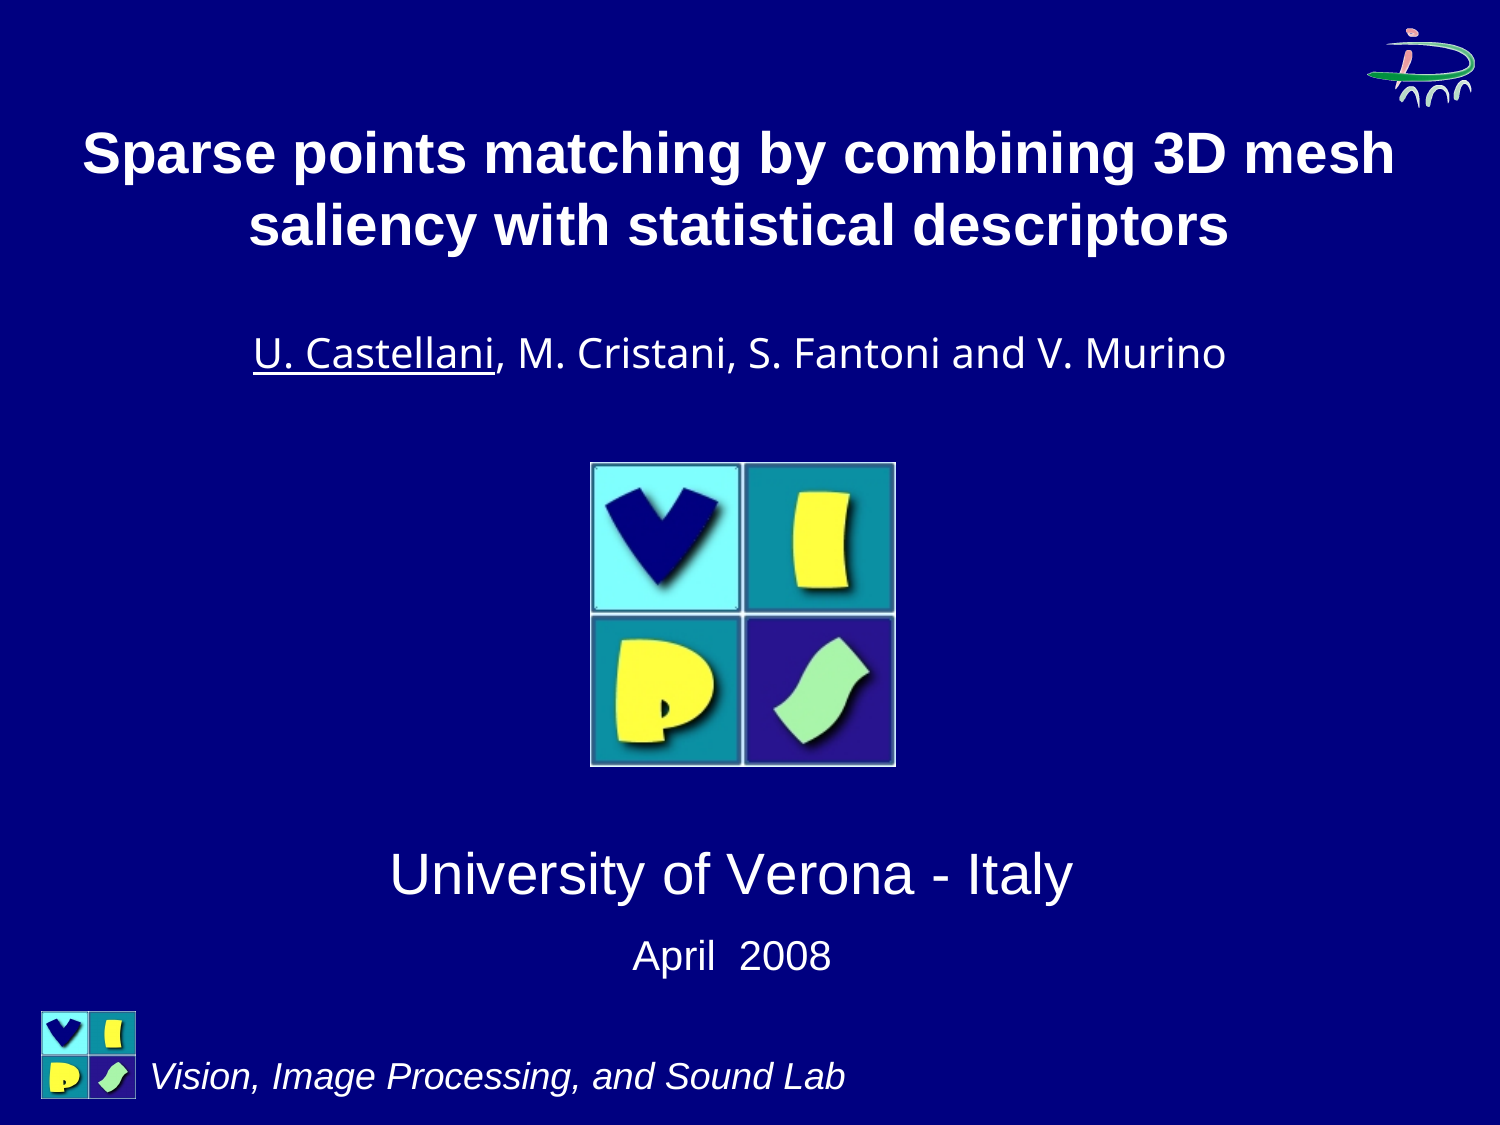

# Sparse points matching by combining 3D mesh saliency with statistical descriptors U. Castellani, M. Cristani, S. Fantoni and V. Murino
University of Verona - Italy
April 2008
Vision, Image Processing, and Sound Lab